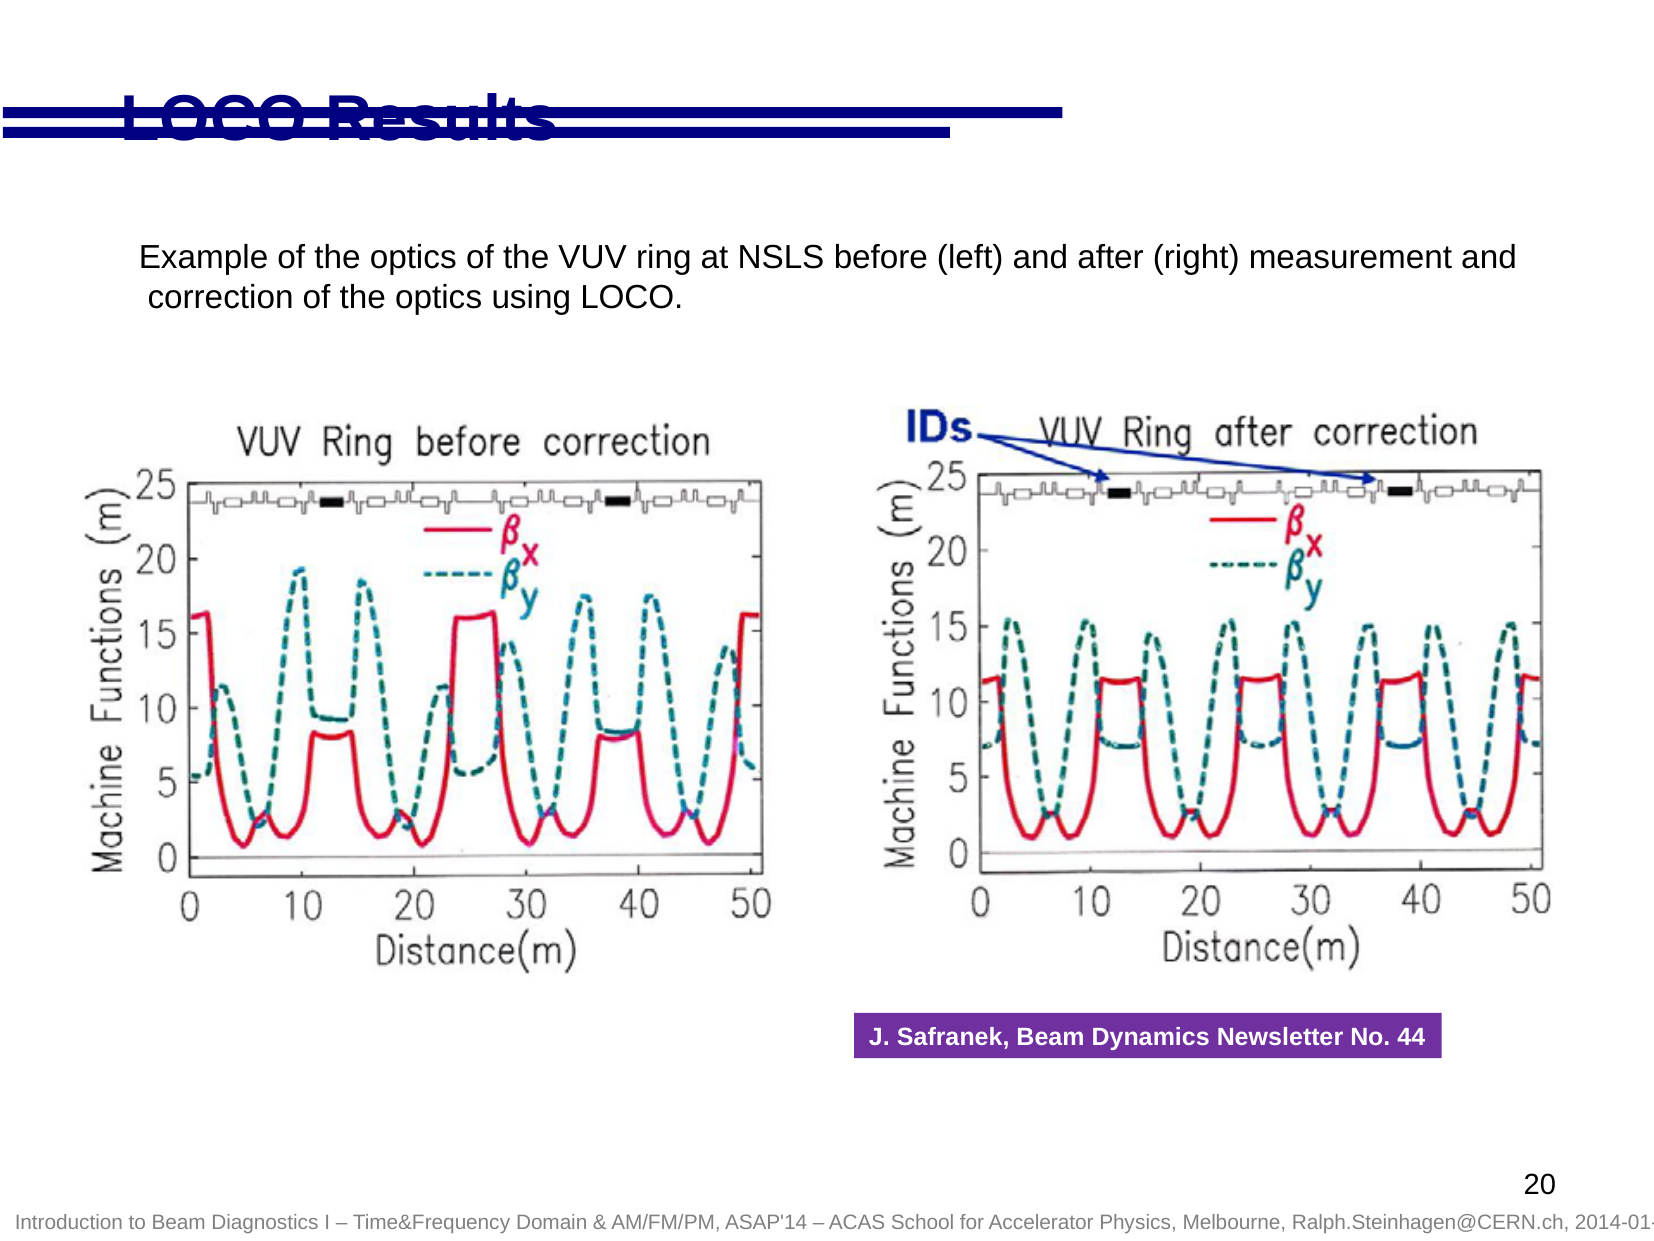

# LOCO Results
Example of the optics of the VUV ring at NSLS before (left) and after (right) measurement and correction of the optics using LOCO.
J. Safranek, Beam Dynamics Newsletter No. 44